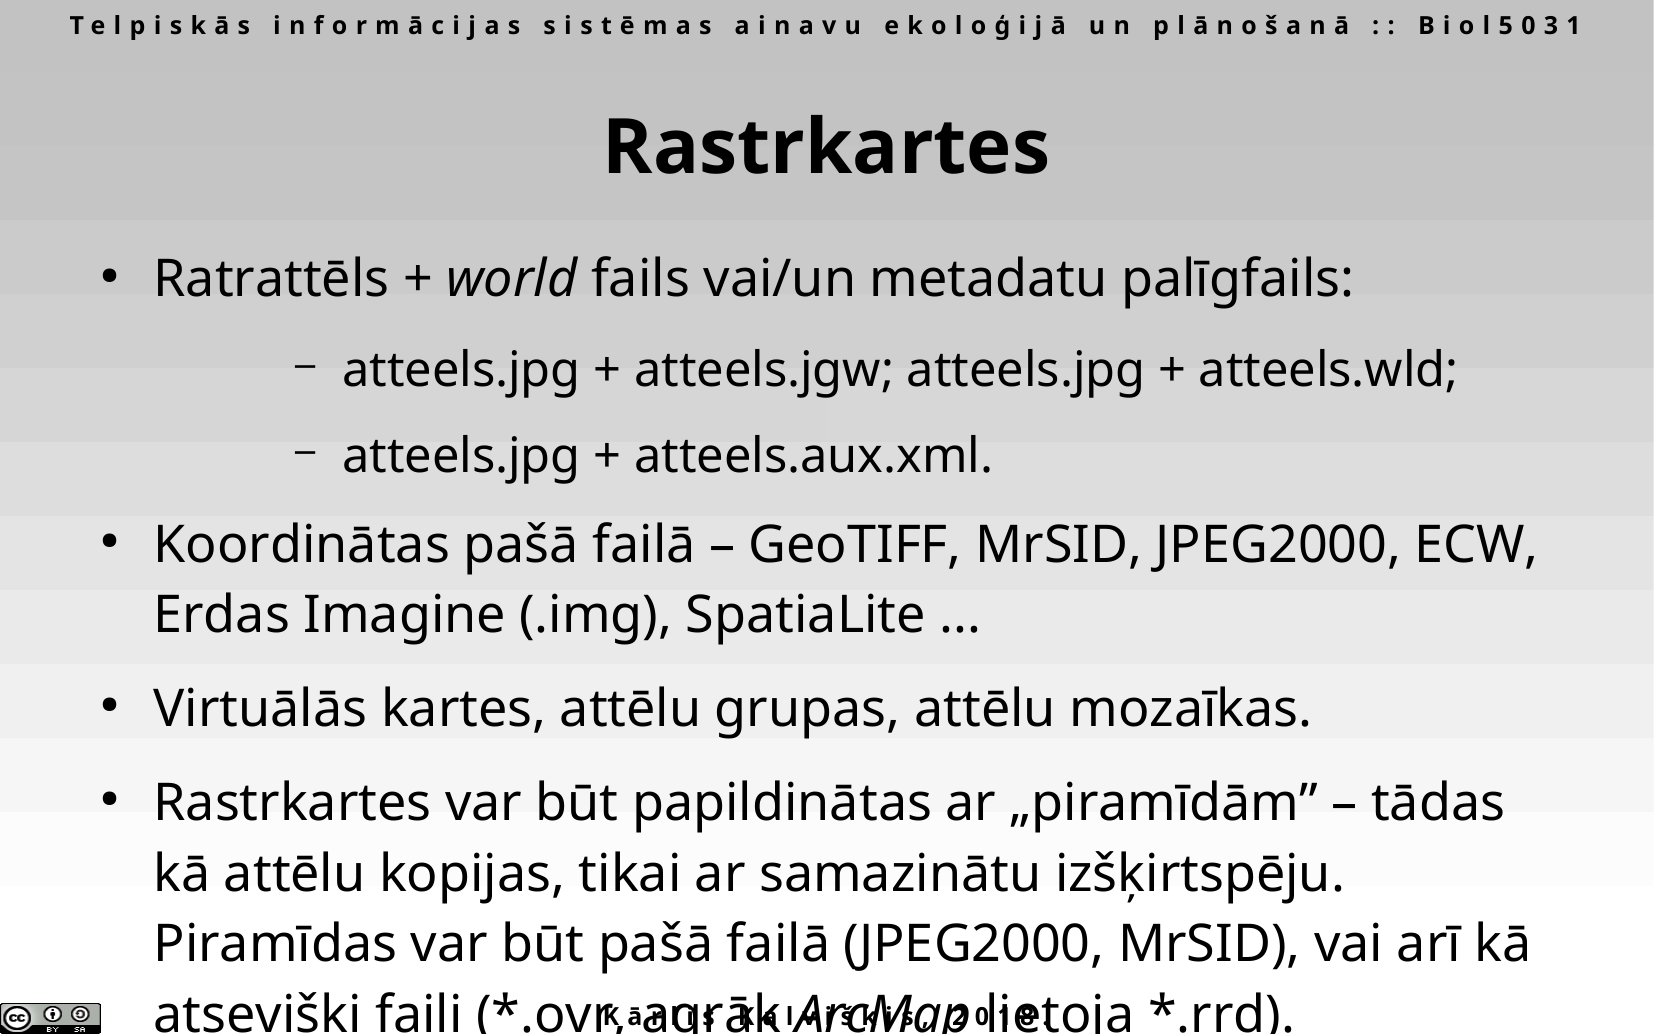

# Rastrkartes
Ratrattēls + world fails vai/un metadatu palīgfails:
atteels.jpg + atteels.jgw; atteels.jpg + atteels.wld;
atteels.jpg + atteels.aux.xml.
Koordinātas pašā failā – GeoTIFF, MrSID, JPEG2000, ECW, Erdas Imagine (.img), SpatiaLite ...
Virtuālās kartes, attēlu grupas, attēlu mozaīkas.
Rastrkartes var būt papildinātas ar „piramīdām” – tādas kā attēlu kopijas, tikai ar samazinātu izšķirtspēju. Piramīdas var būt pašā failā (JPEG2000, MrSID), vai arī kā atsevišķi faili (*.ovr, agrāk ArcMap lietoja *.rrd).